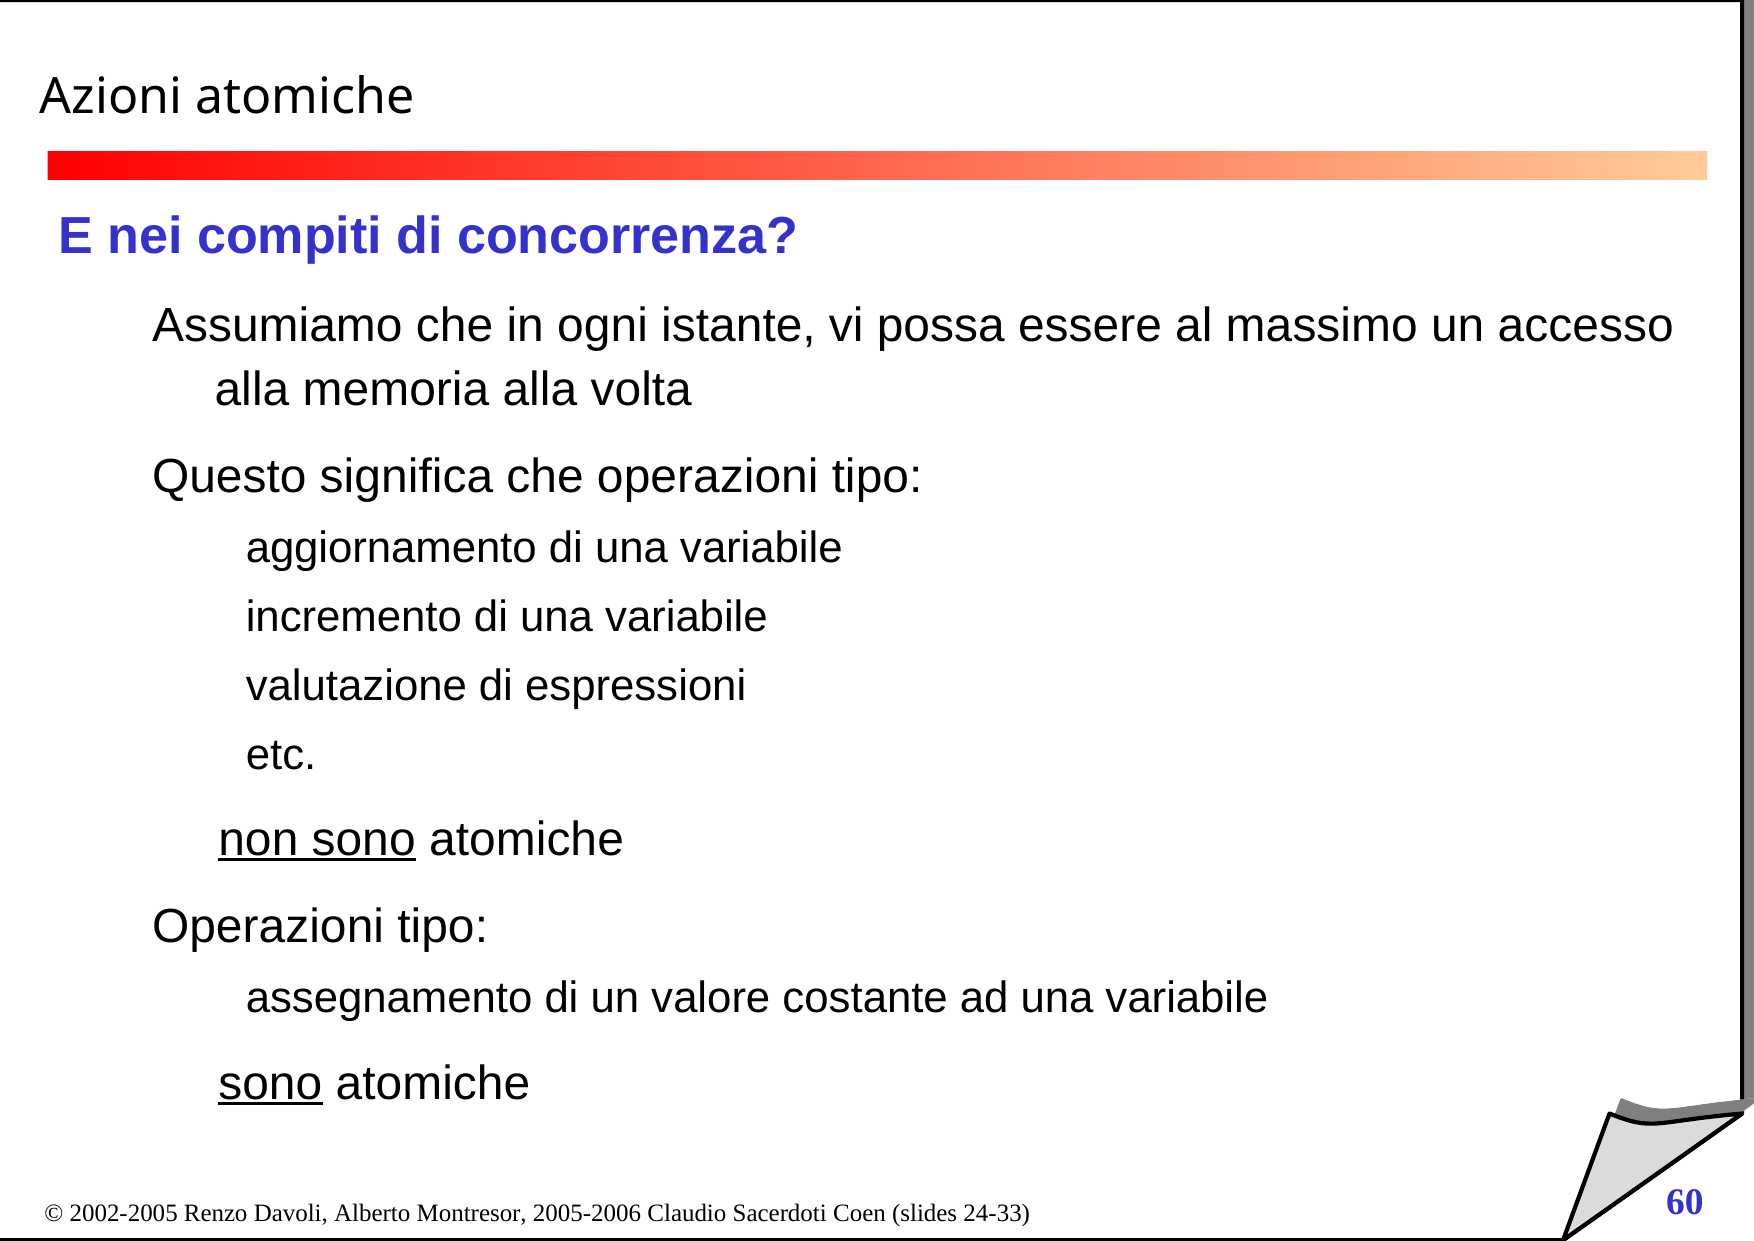

# Azioni atomiche
E nei compiti di concorrenza?
Assumiamo che in ogni istante, vi possa essere al massimo un accesso alla memoria alla volta
Questo significa che operazioni tipo:
aggiornamento di una variabile
incremento di una variabile
valutazione di espressioni
etc.
 non sono atomiche
Operazioni tipo:
assegnamento di un valore costante ad una variabile
 sono atomiche